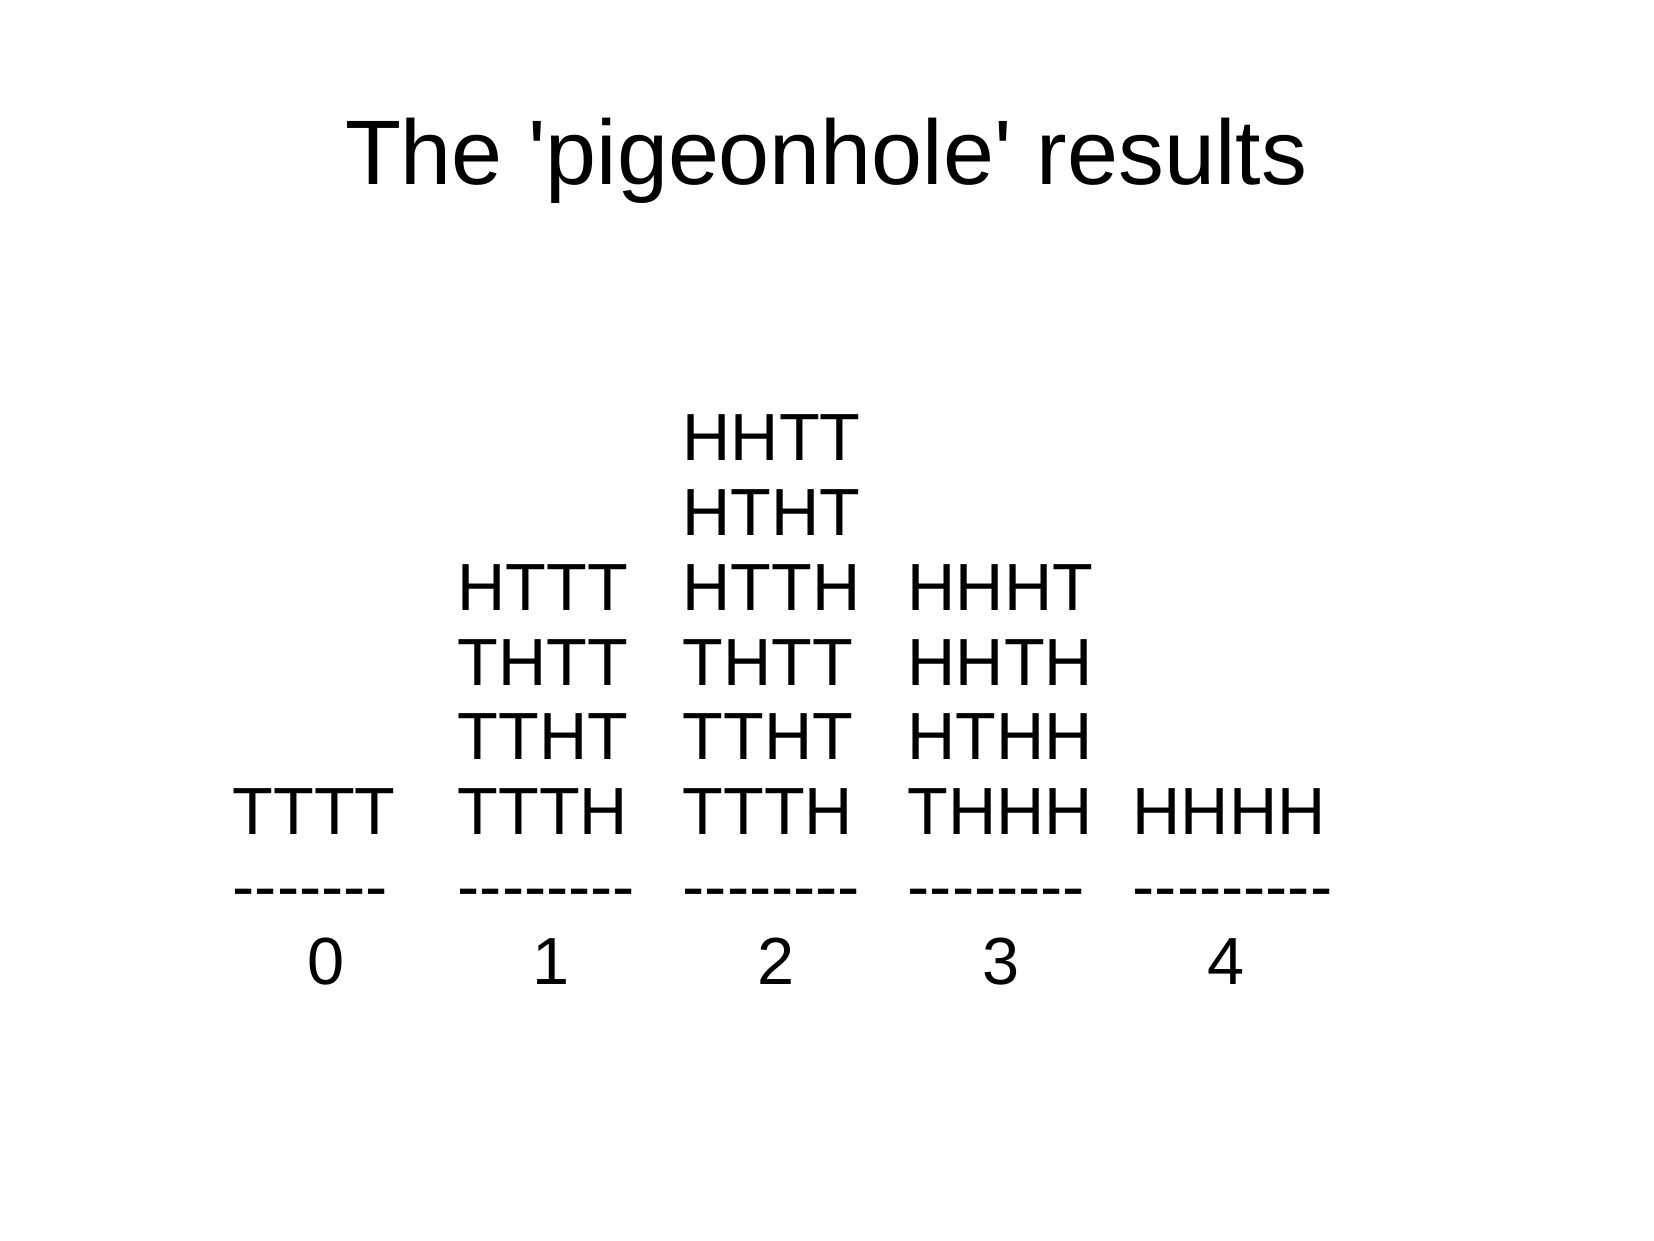

# The 'pigeonhole' results
								HHTT
								HTHT
					HTTT	HTTH	HHHT
					THTT	THTT	HHTH
					TTHT	TTHT	HTHH
		TTTT	TTTH	TTTH	THHH	HHHH
		-------	--------	--------	--------	---------
			0			1			2			3			4